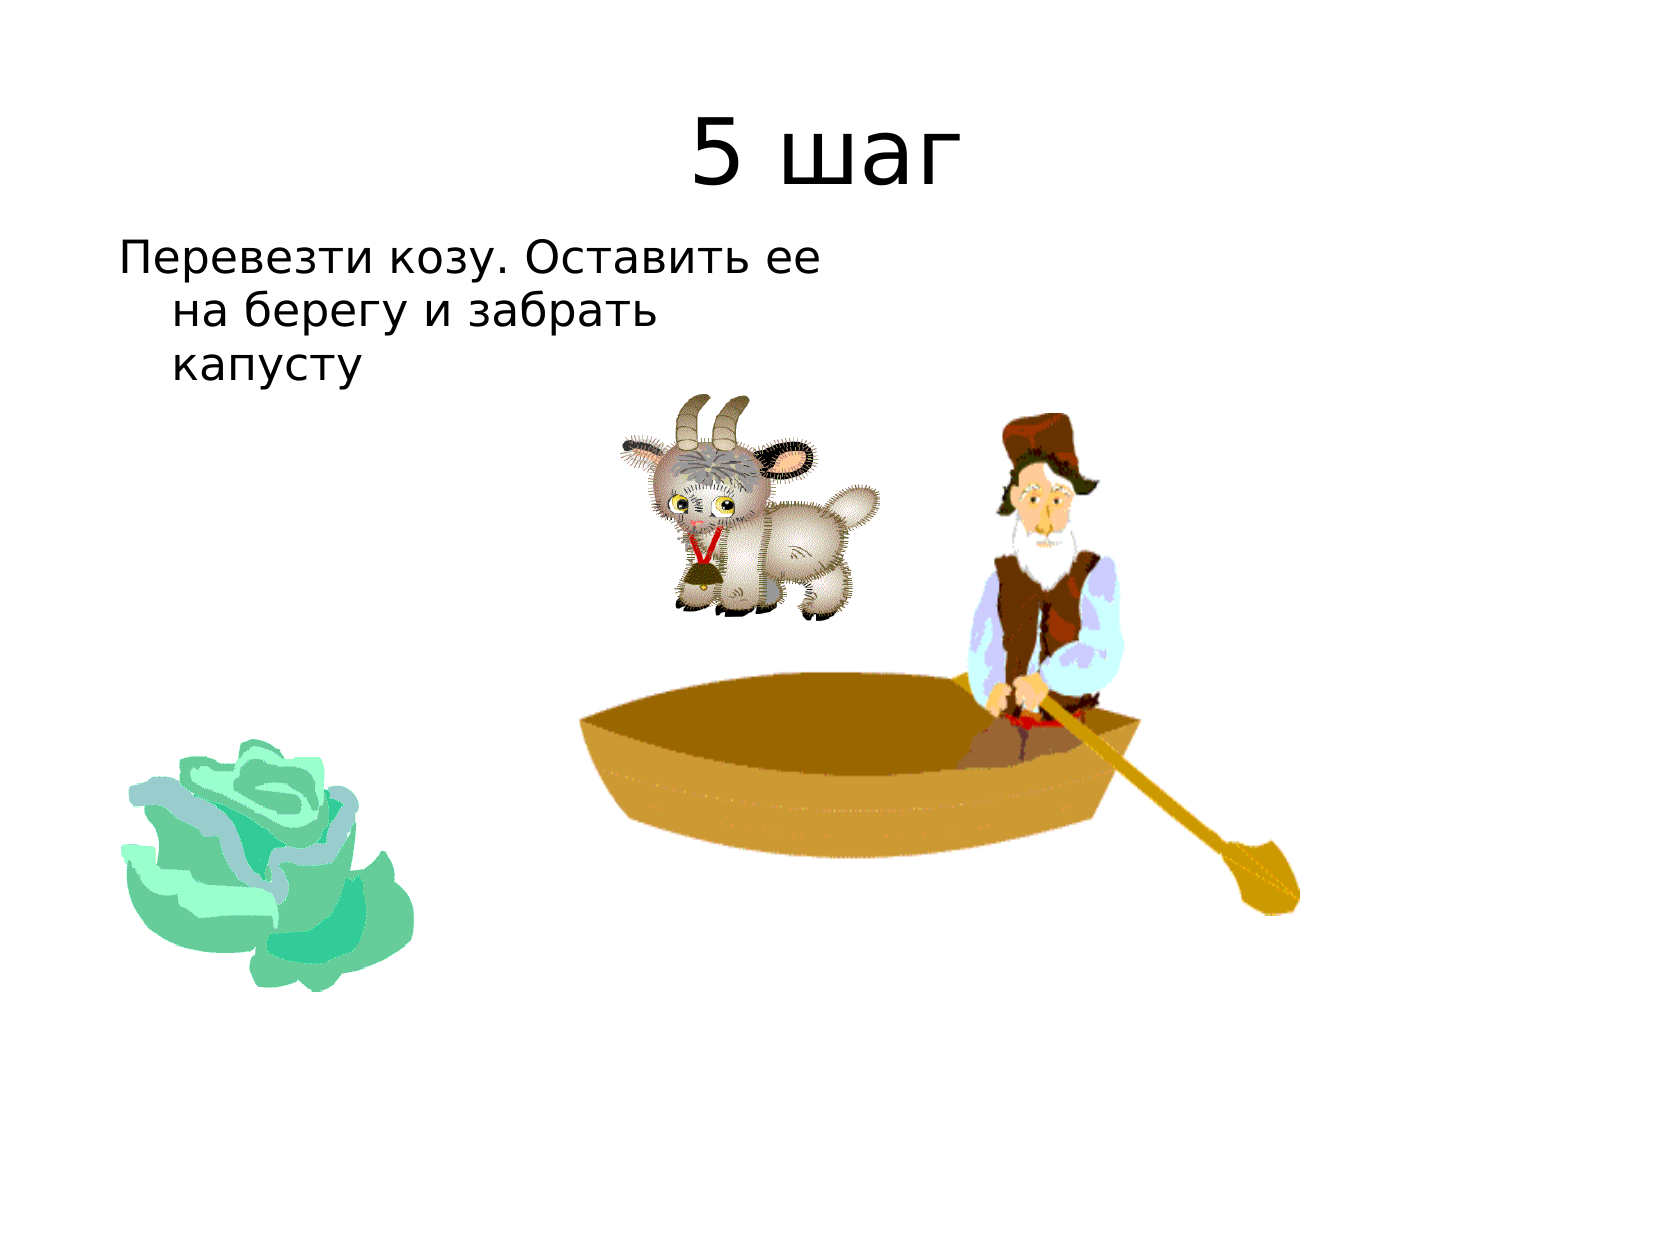

# 5 шаг
Перевезти козу. Оставить ее на берегу и забрать капусту